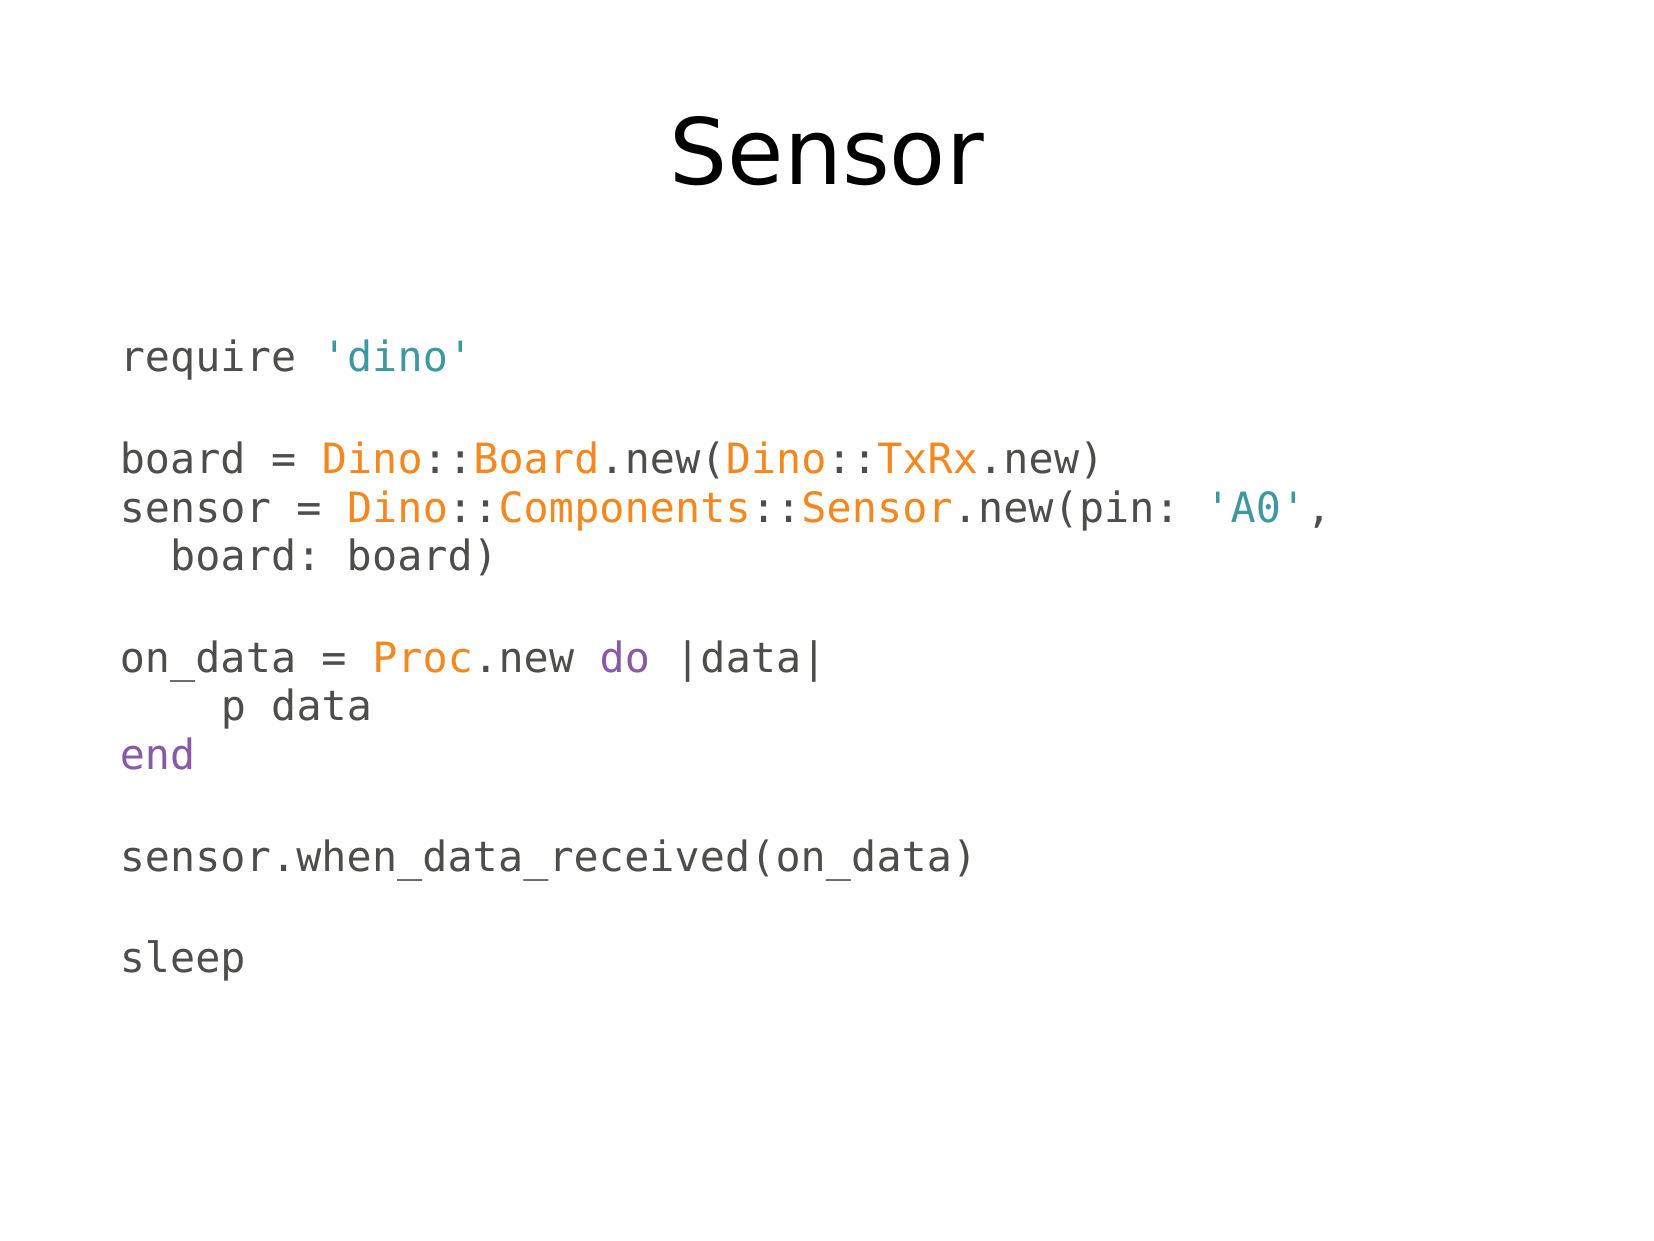

# Sensor
require 'dino'
board = Dino::Board.new(Dino::TxRx.new)
sensor = Dino::Components::Sensor.new(pin: 'A0',
 board: board)
on_data = Proc.new do |data|
 p data
end
sensor.when_data_received(on_data)
sleep